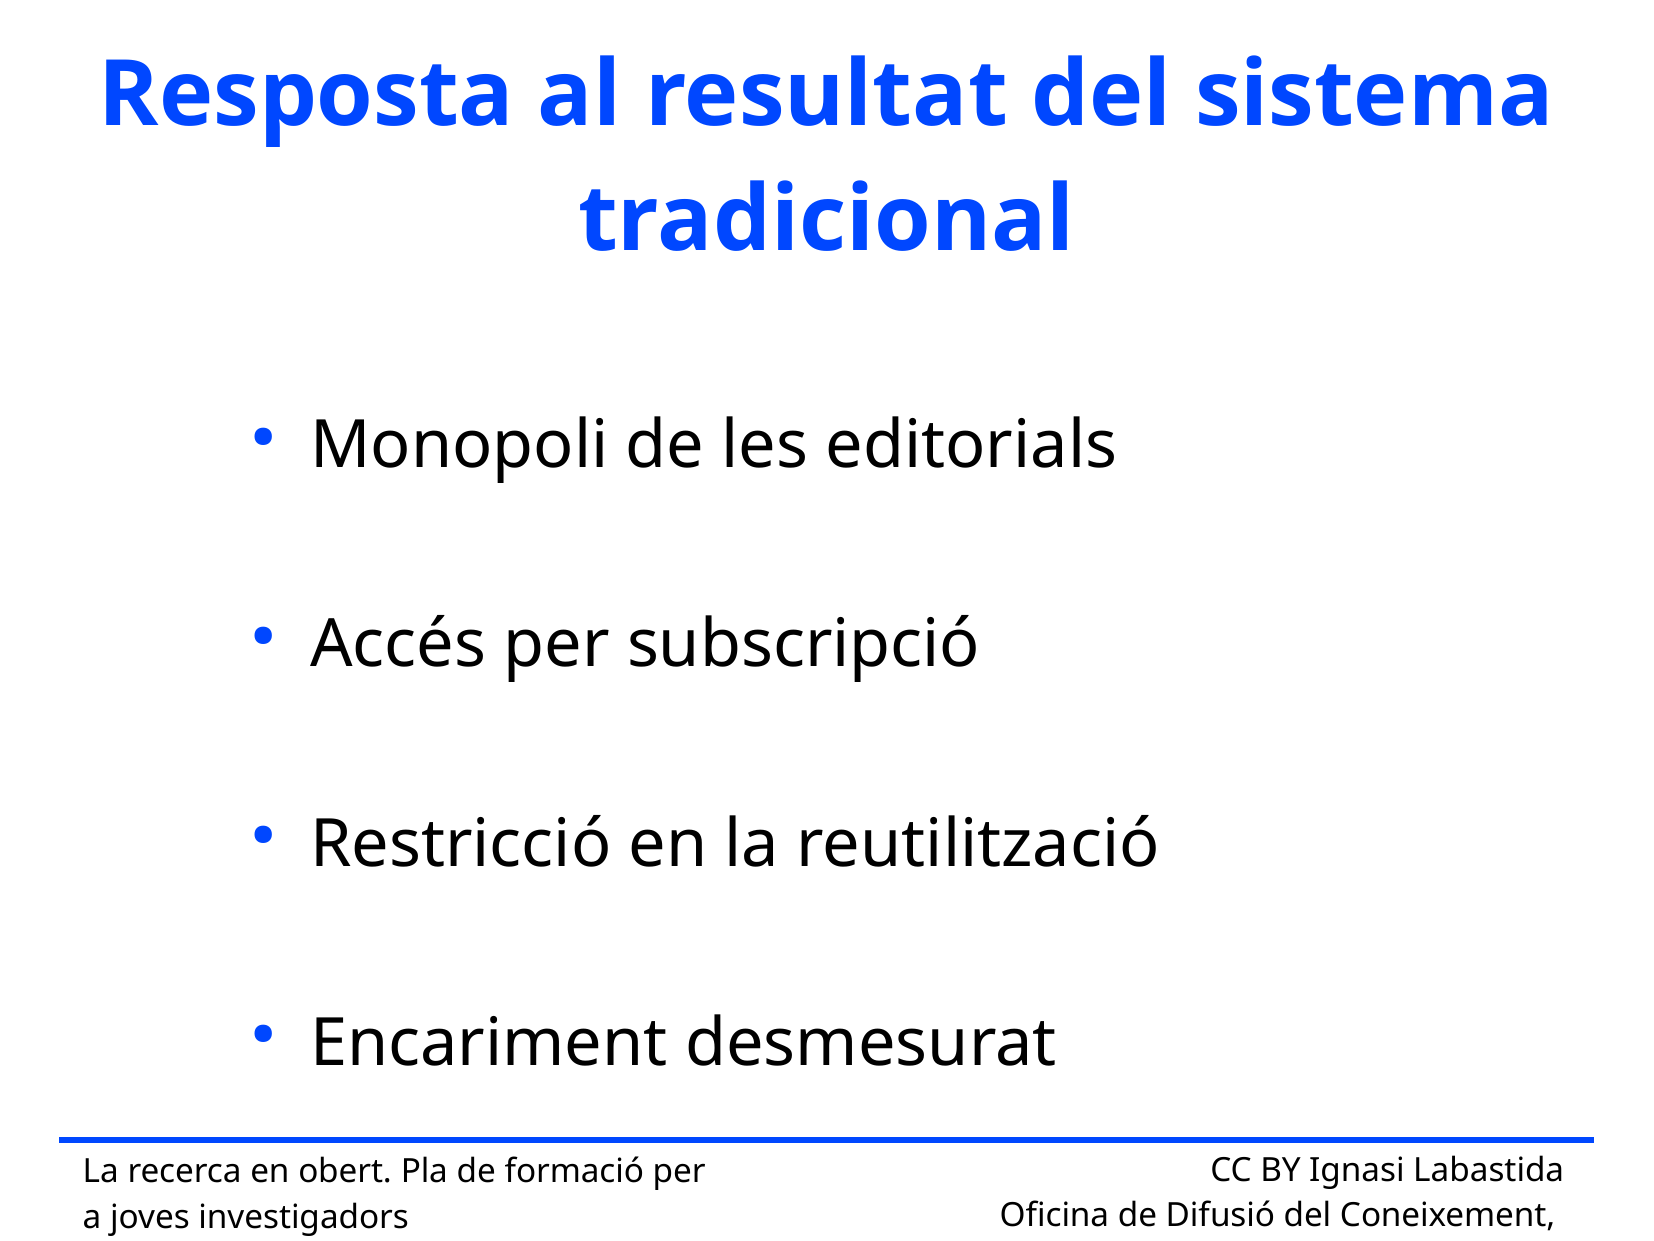

# Resposta al resultat del sistema tradicional
Monopoli de les editorials
Accés per subscripció
Restricció en la reutilització
Encariment desmesurat
La recerca en obert. Pla de formació per a joves investigadors
Universitat de Barcelona, 27 de gener de 2016